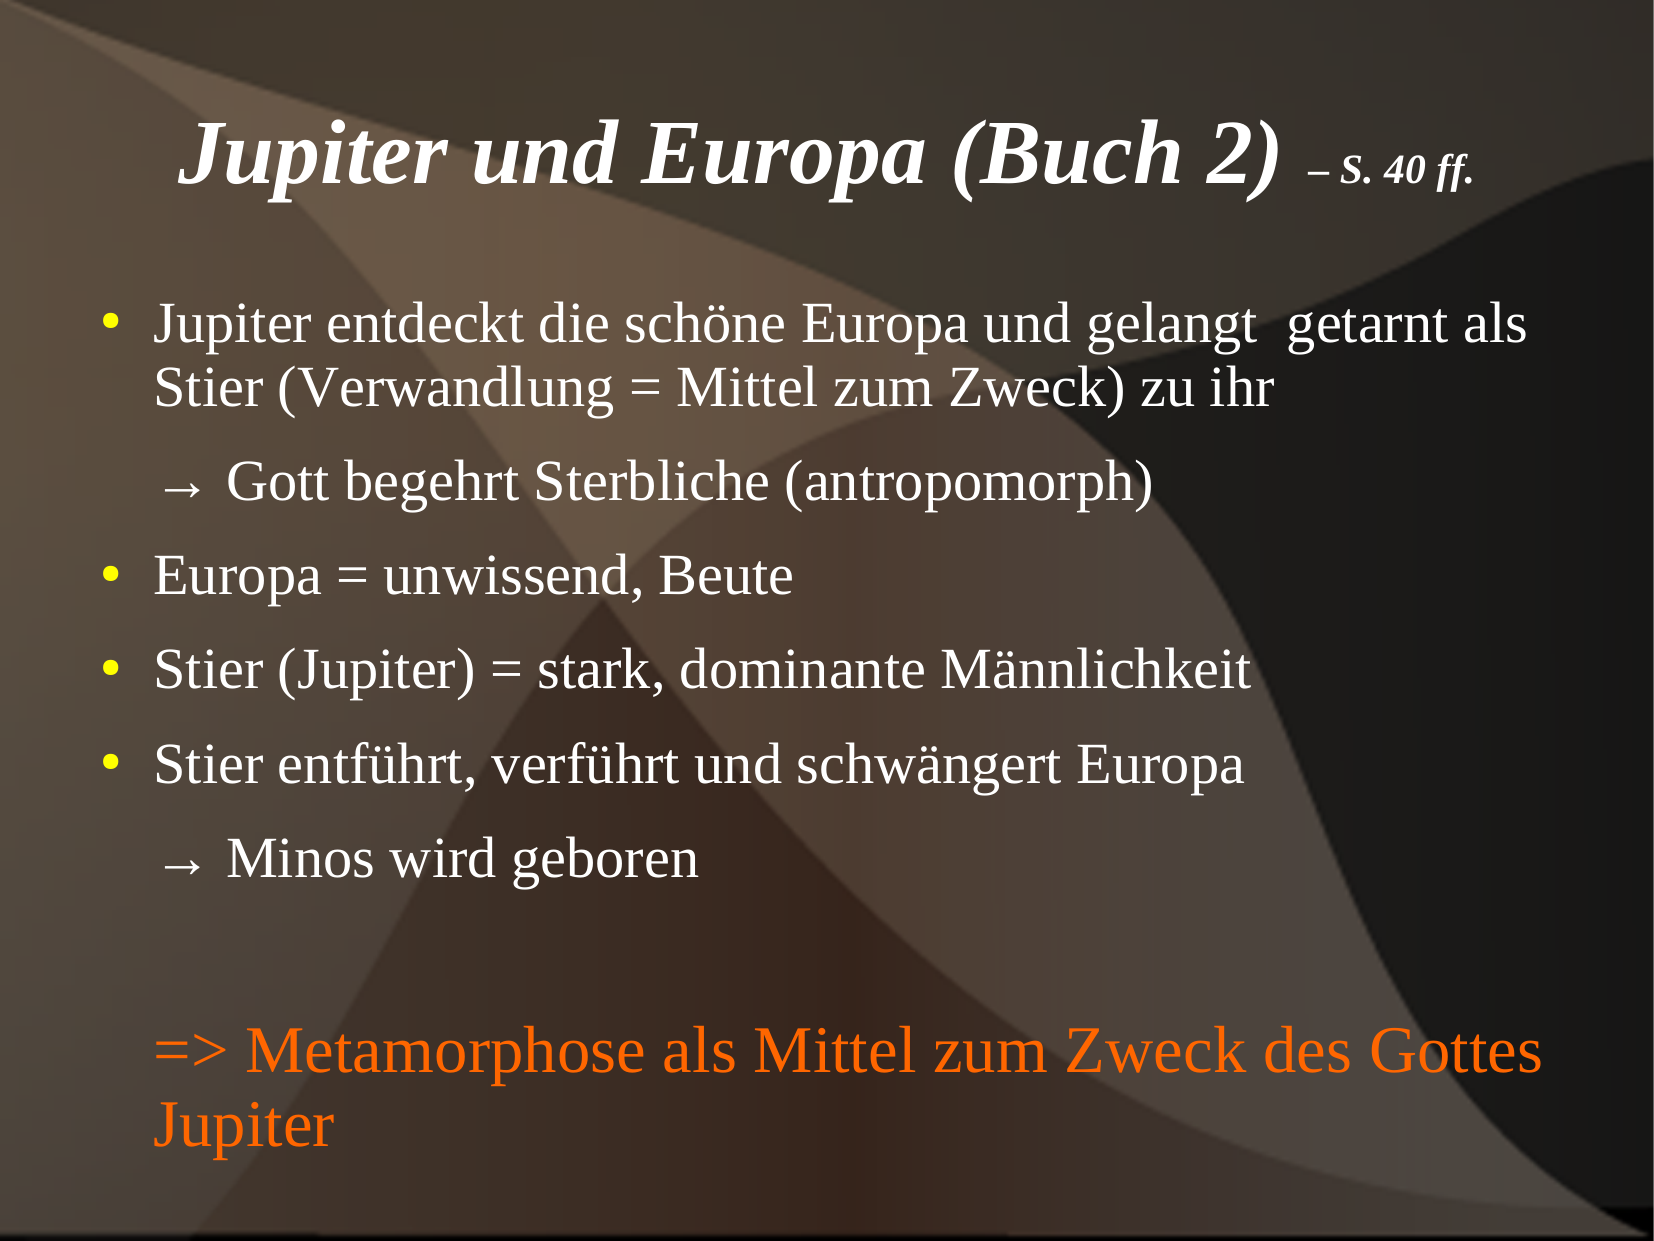

# Jupiter und Europa (Buch 2) – S. 40 ff.
Jupiter entdeckt die schöne Europa und gelangt getarnt als Stier (Verwandlung = Mittel zum Zweck) zu ihr
→ Gott begehrt Sterbliche (antropomorph)
Europa = unwissend, Beute
Stier (Jupiter) = stark, dominante Männlichkeit
Stier entführt, verführt und schwängert Europa
→ Minos wird geboren
=> Metamorphose als Mittel zum Zweck des Gottes Jupiter